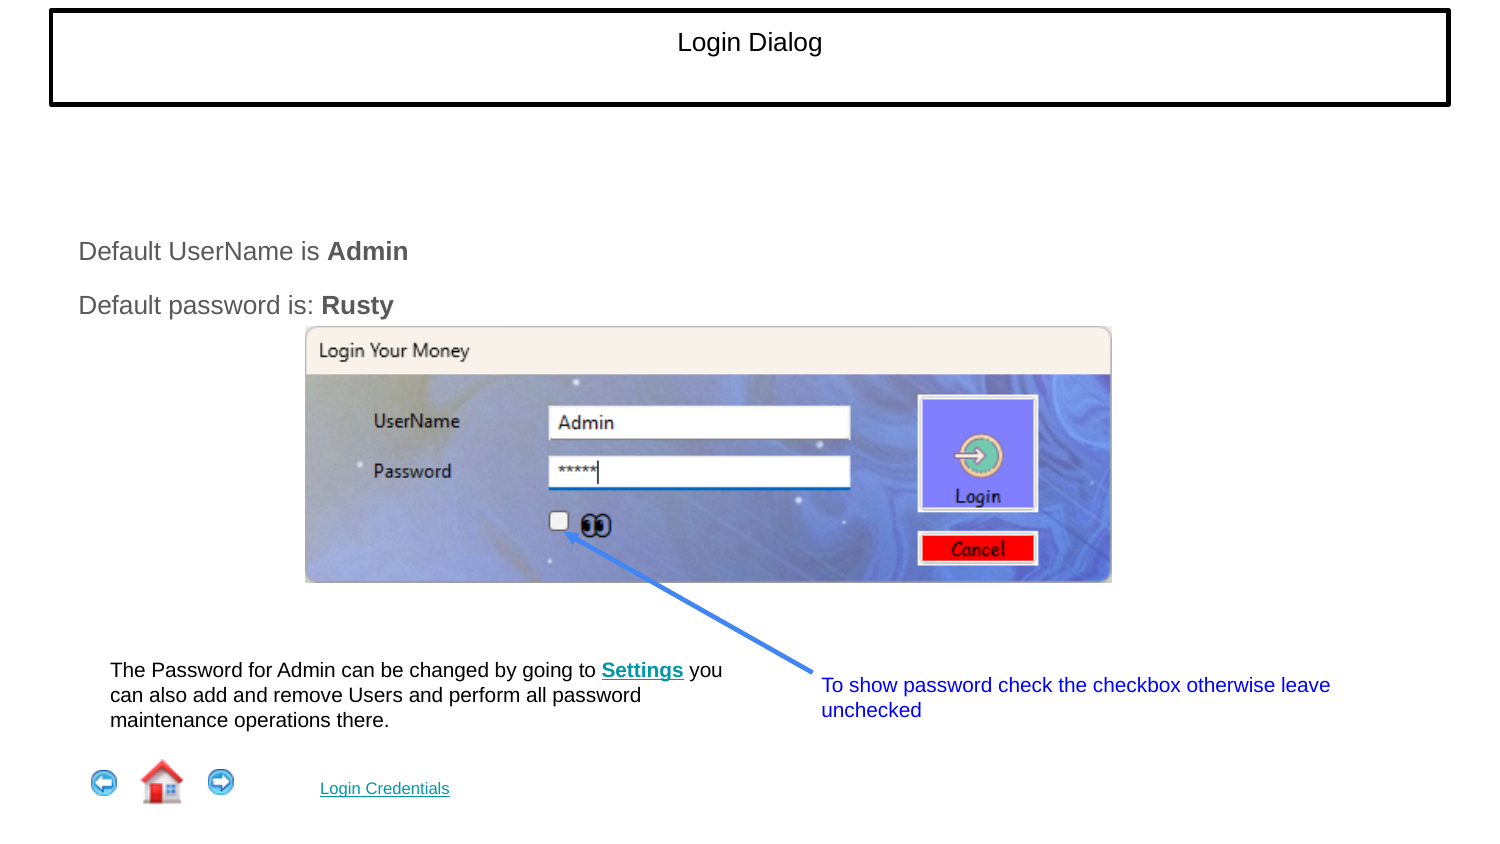

# Login Dialog
Default UserName is Admin
Default password is: Rusty
The Password for Admin can be changed by going to Settings you can also add and remove Users and perform all password maintenance operations there.
To show password check the checkbox otherwise leave unchecked
Login Credentials